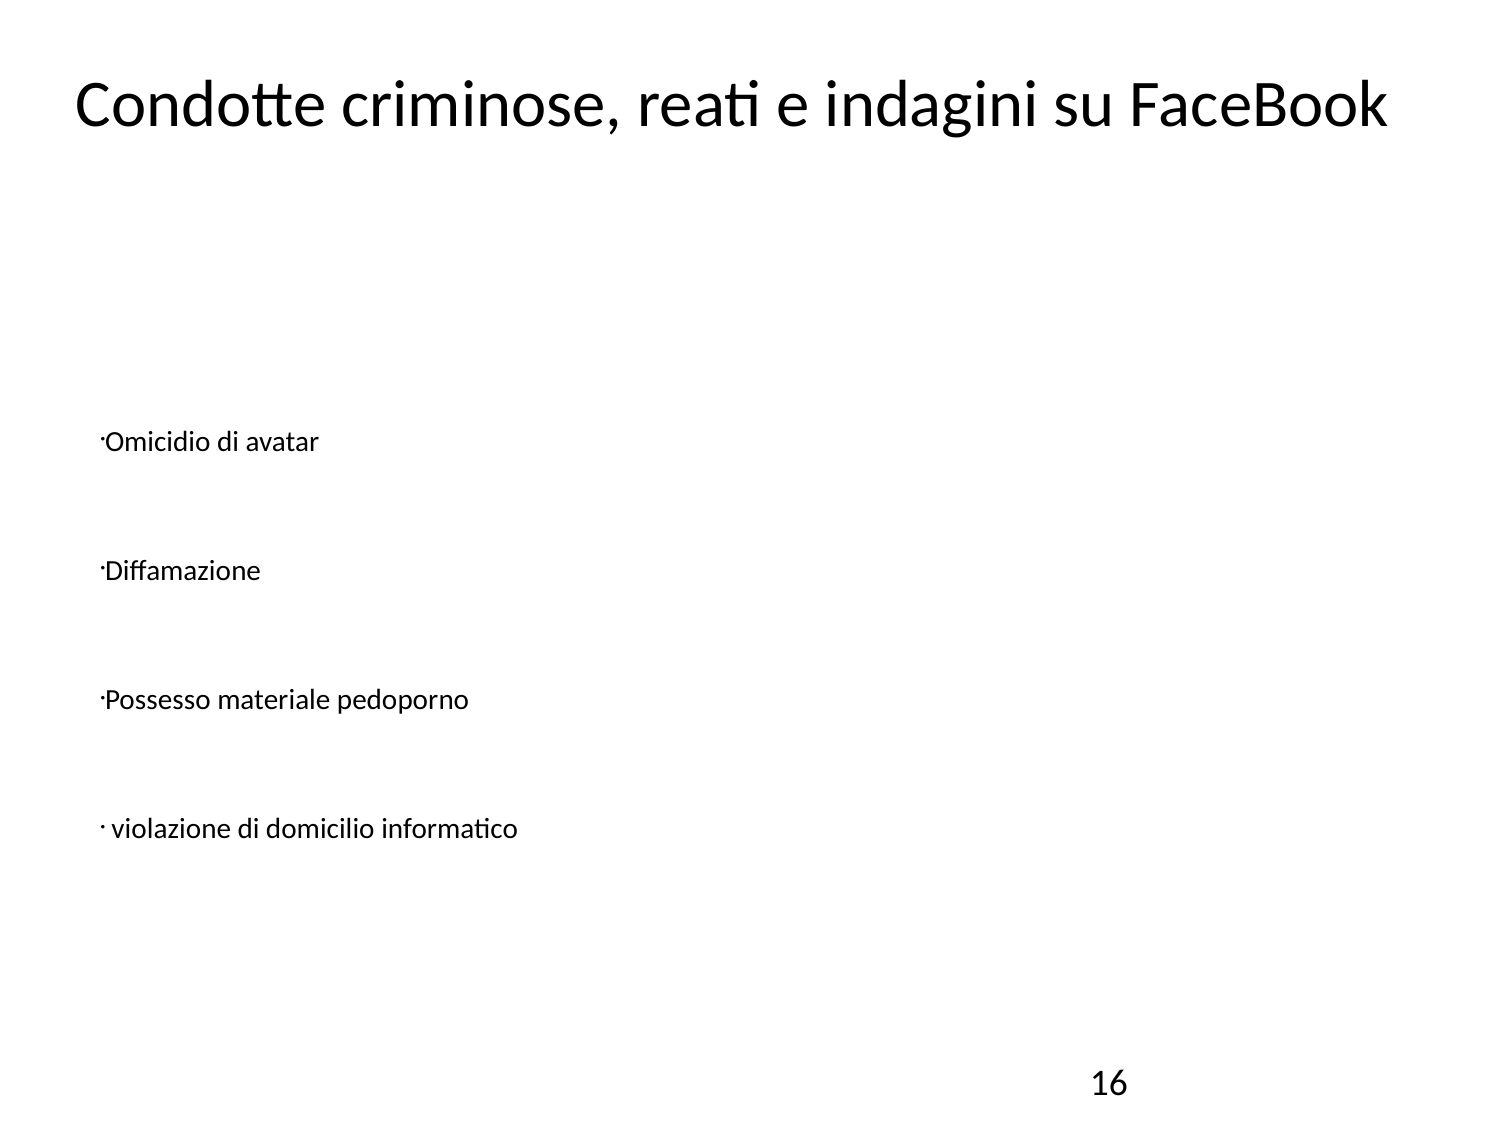

# Condotte criminose, reati e indagini su FaceBook
Omicidio di avatar
Diffamazione
Possesso materiale pedoporno
 violazione di domicilio informatico